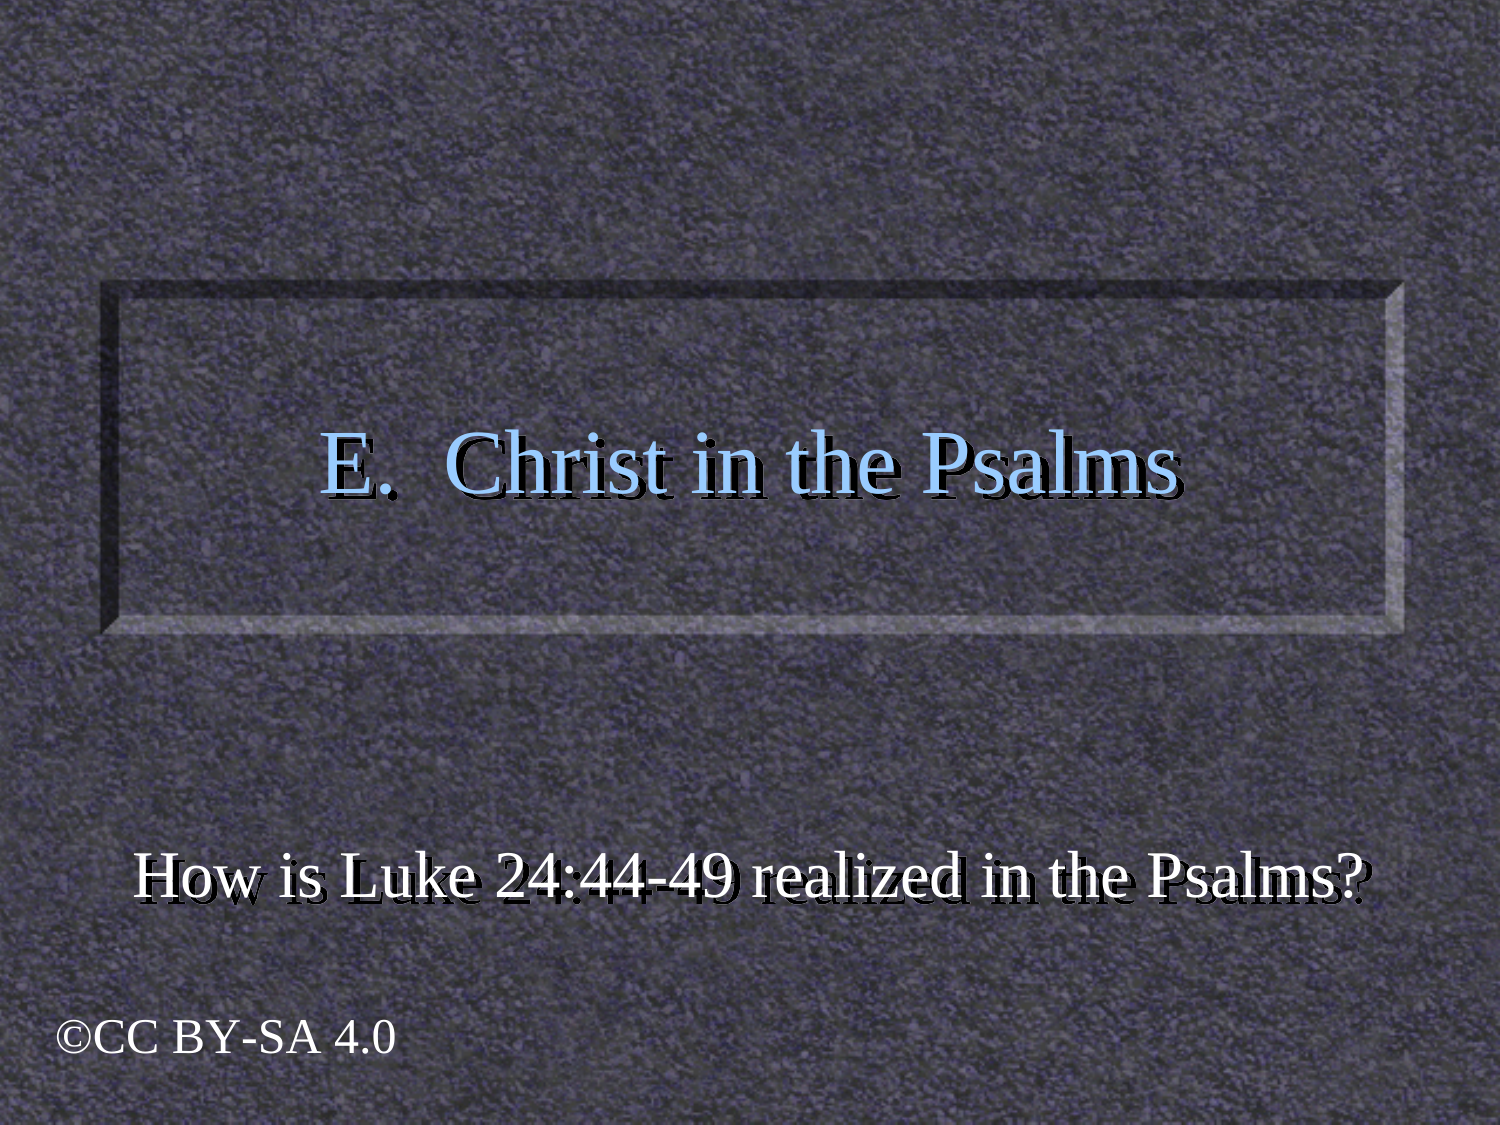

# E. Christ in the Psalms
How is Luke 24:44-49 realized in the Psalms?
©CC BY-SA 4.0